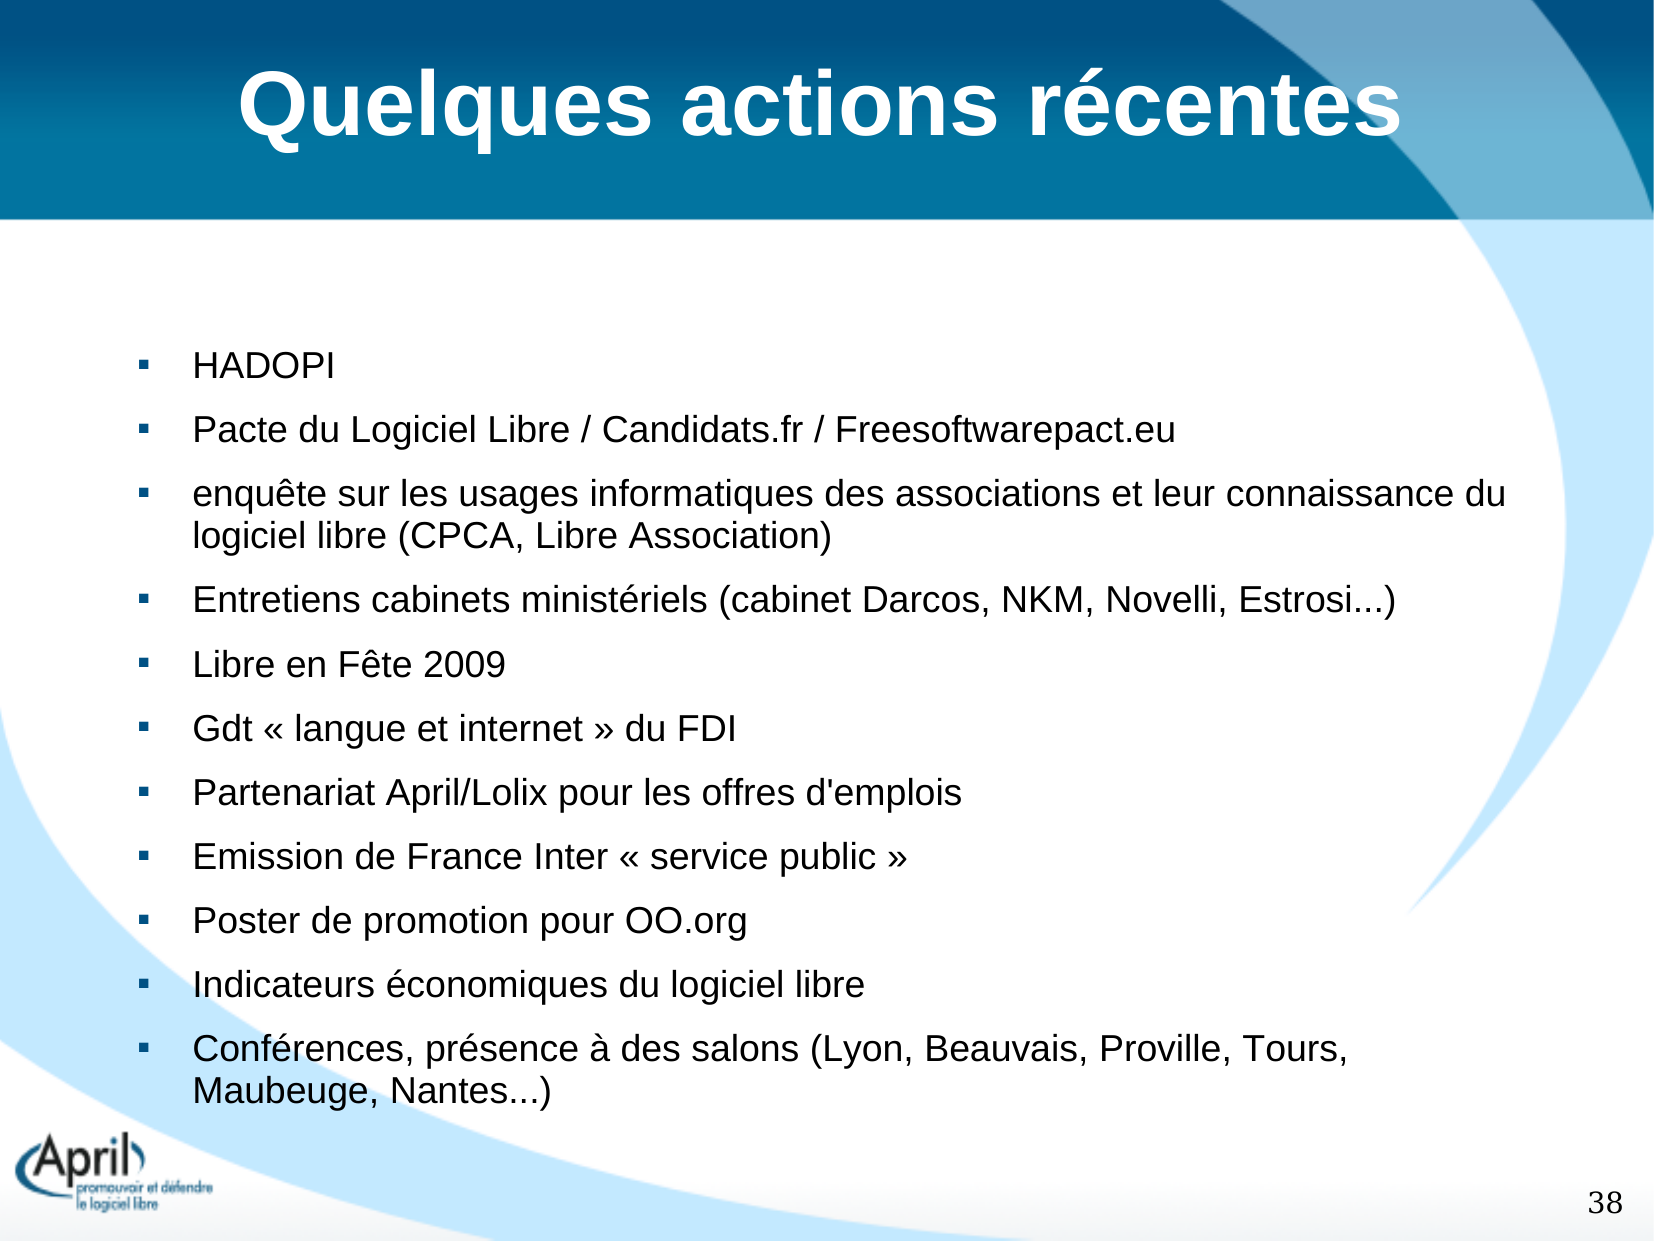

# Quelques actions récentes
HADOPI
Pacte du Logiciel Libre / Candidats.fr / Freesoftwarepact.eu
enquête sur les usages informatiques des associations et leur connaissance du logiciel libre (CPCA, Libre Association)
Entretiens cabinets ministériels (cabinet Darcos, NKM, Novelli, Estrosi...)
Libre en Fête 2009
Gdt « langue et internet » du FDI
Partenariat April/Lolix pour les offres d'emplois
Emission de France Inter « service public »
Poster de promotion pour OO.org
Indicateurs économiques du logiciel libre
Conférences, présence à des salons (Lyon, Beauvais, Proville, Tours, Maubeuge, Nantes...)
38